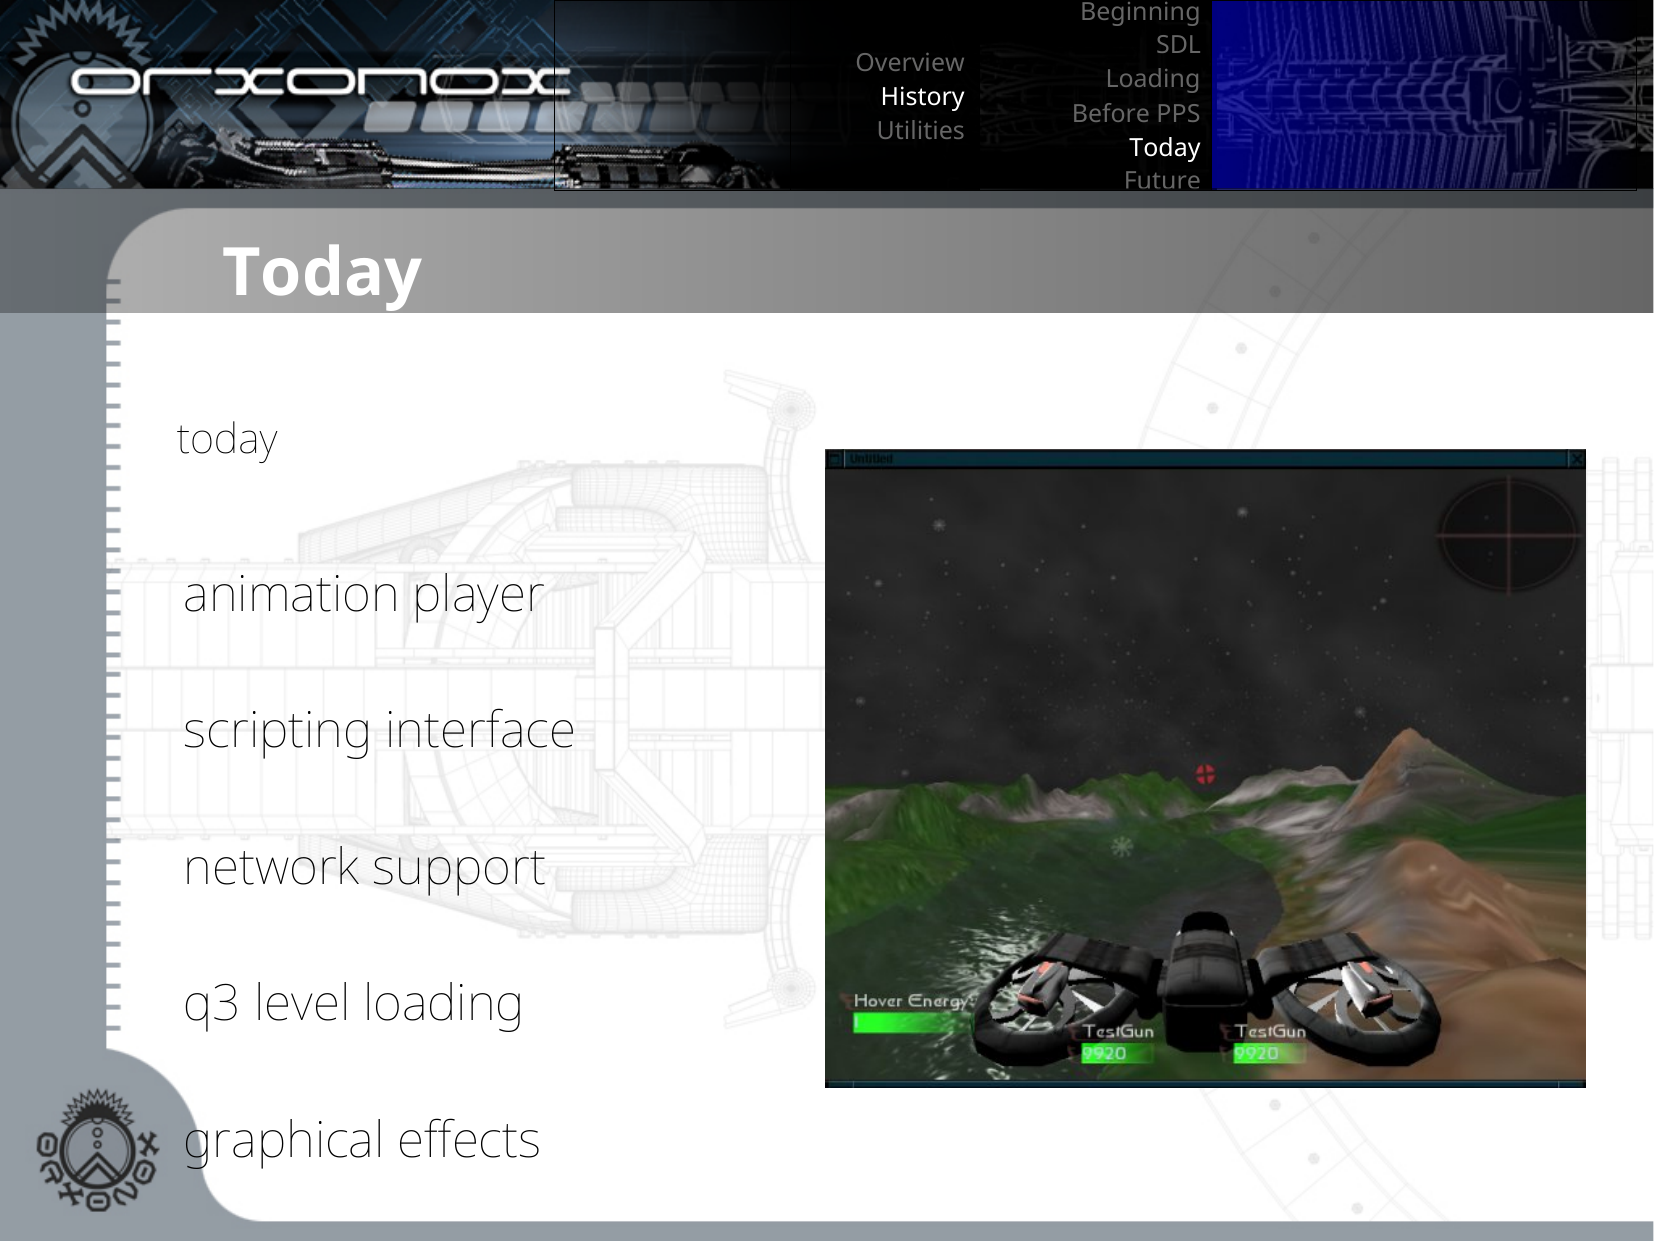

Beginning
SDL
Loading
Before PPS
Today
Future
Overview
History
Utilities
Today
today
animation player
scripting interface
network support
q3 level loading
graphical effects